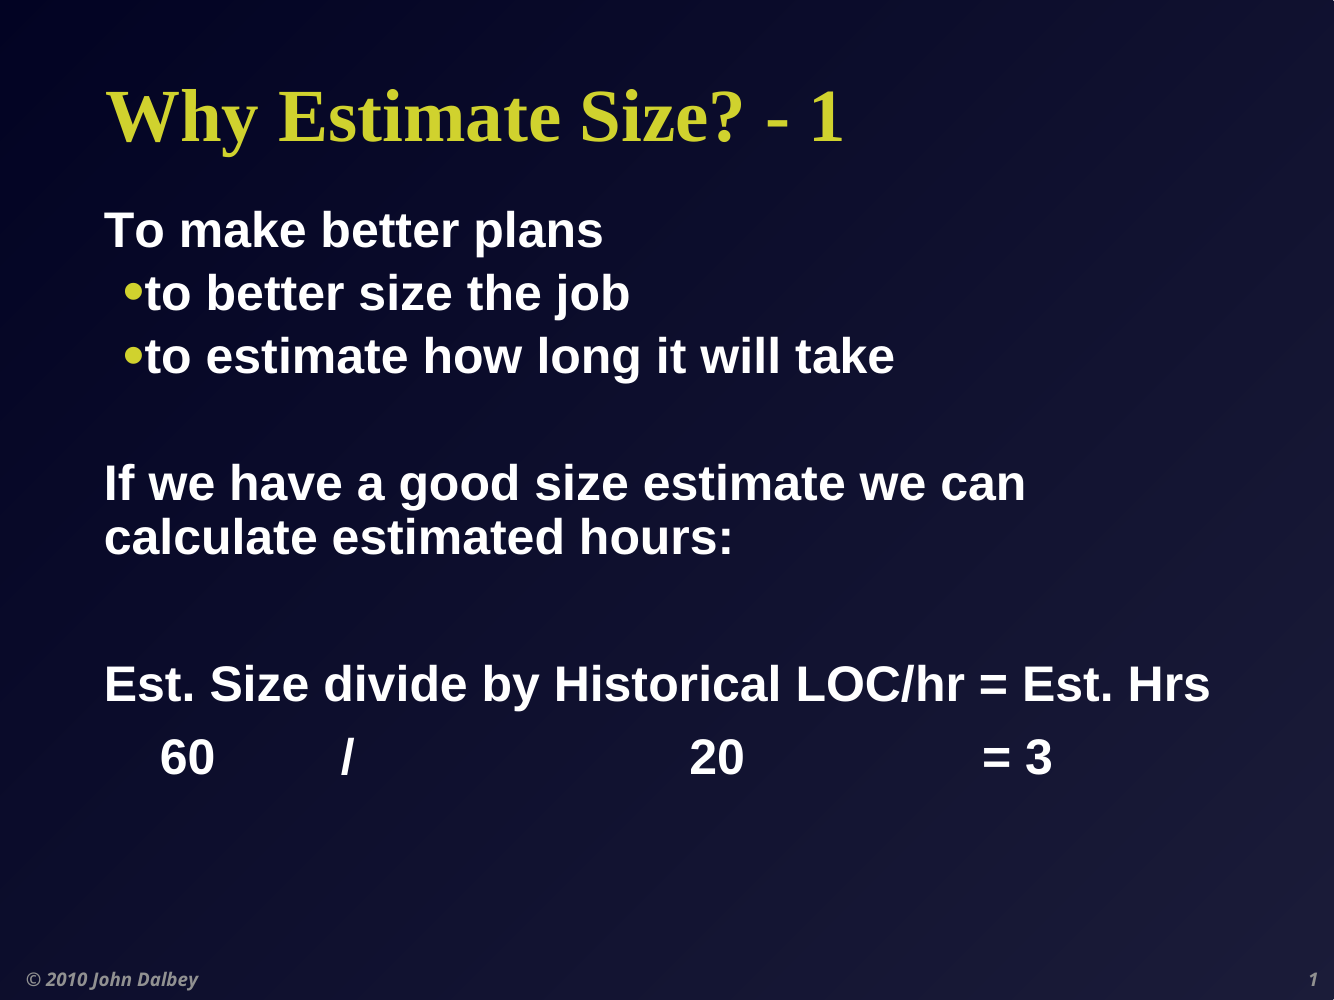

# Why Estimate Size? - 1
To make better plans
to better size the job
to estimate how long it will take
If we have a good size estimate we can calculate estimated hours:
Est. Size divide by Historical LOC/hr = Est. Hrs
 60 / 20 = 3